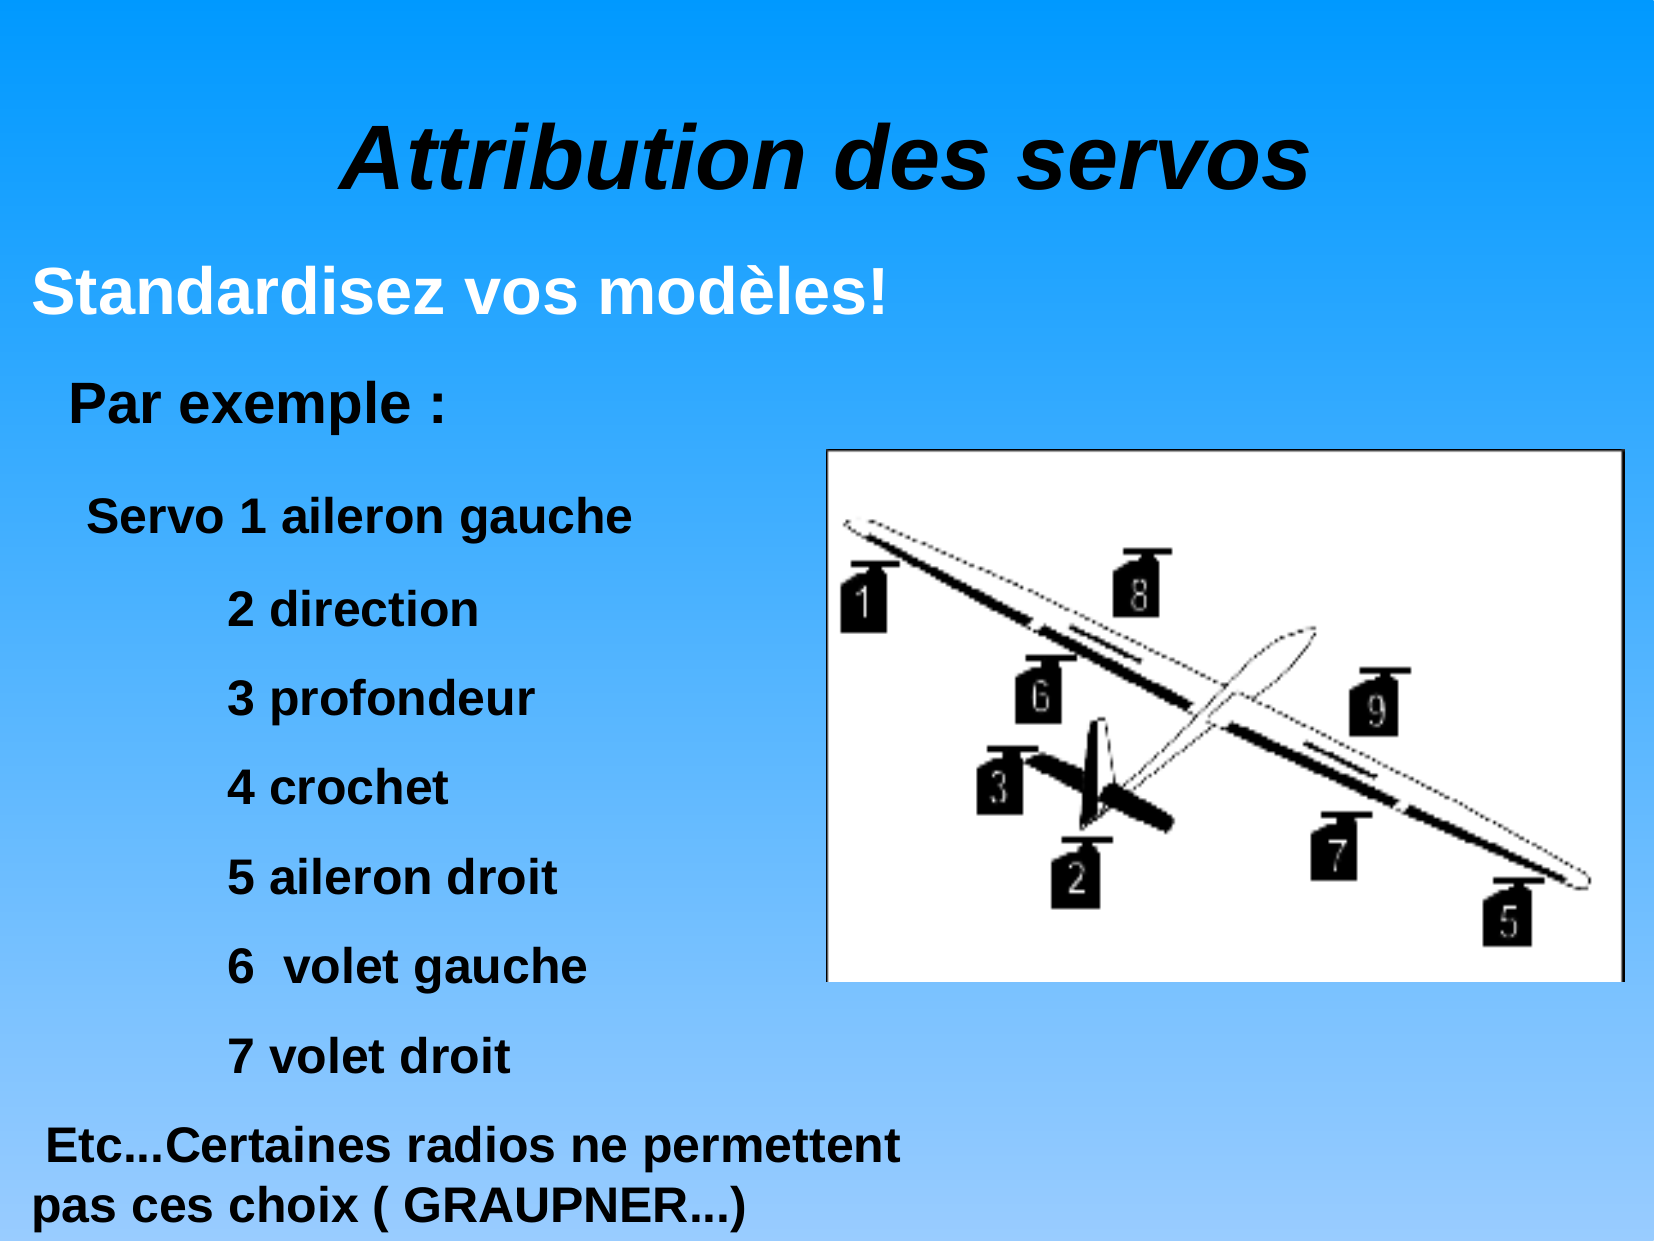

Standardisez vos modèles!
 Par exemple :
 Servo 1 aileron gauche
 2 direction
 3 profondeur
 4 crochet
 5 aileron droit
 6 volet gauche
 7 volet droit
 Etc...Certaines radios ne permettent pas ces choix ( GRAUPNER...)
# Attribution des servos